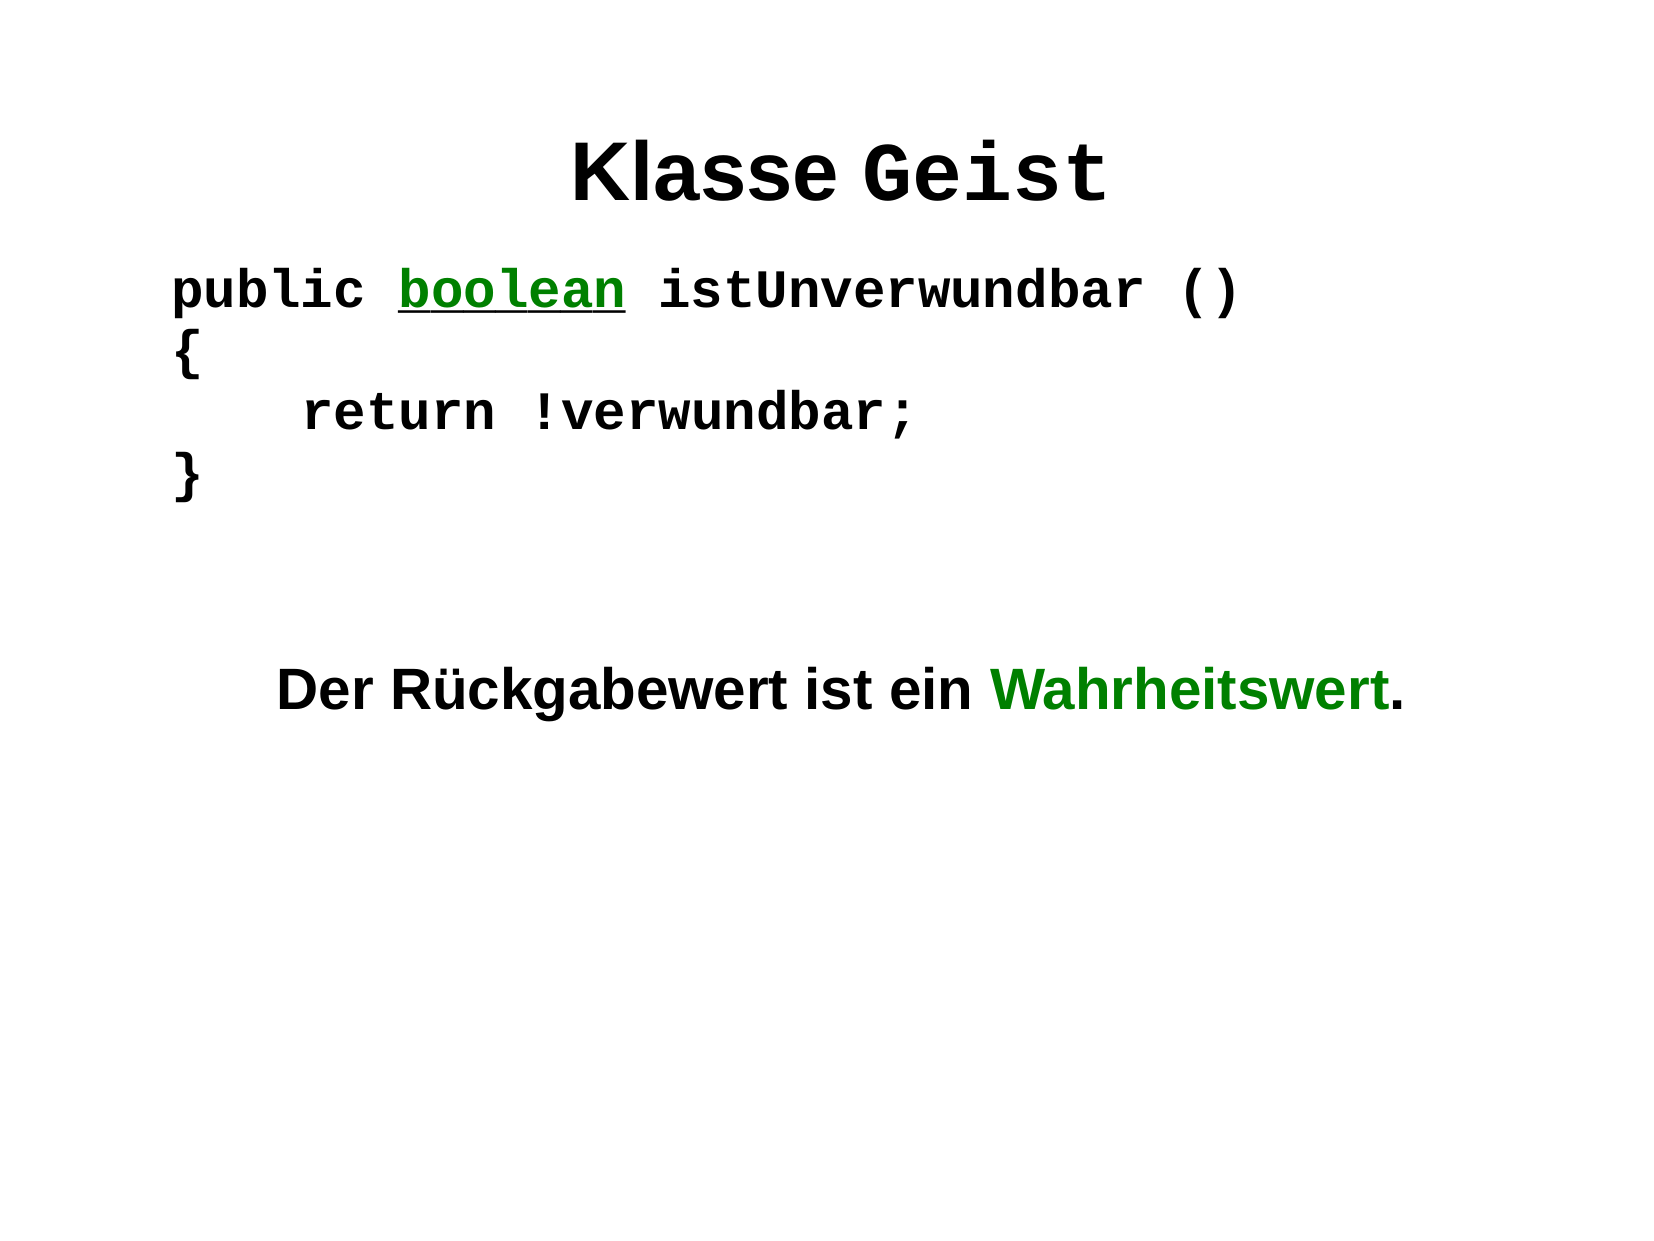

Klasse Geist
 public _______ istUnverwundbar ()
 {
 return !verwundbar;
 }
 boolean
Der Rückgabewert ist ein Wahrheitswert.